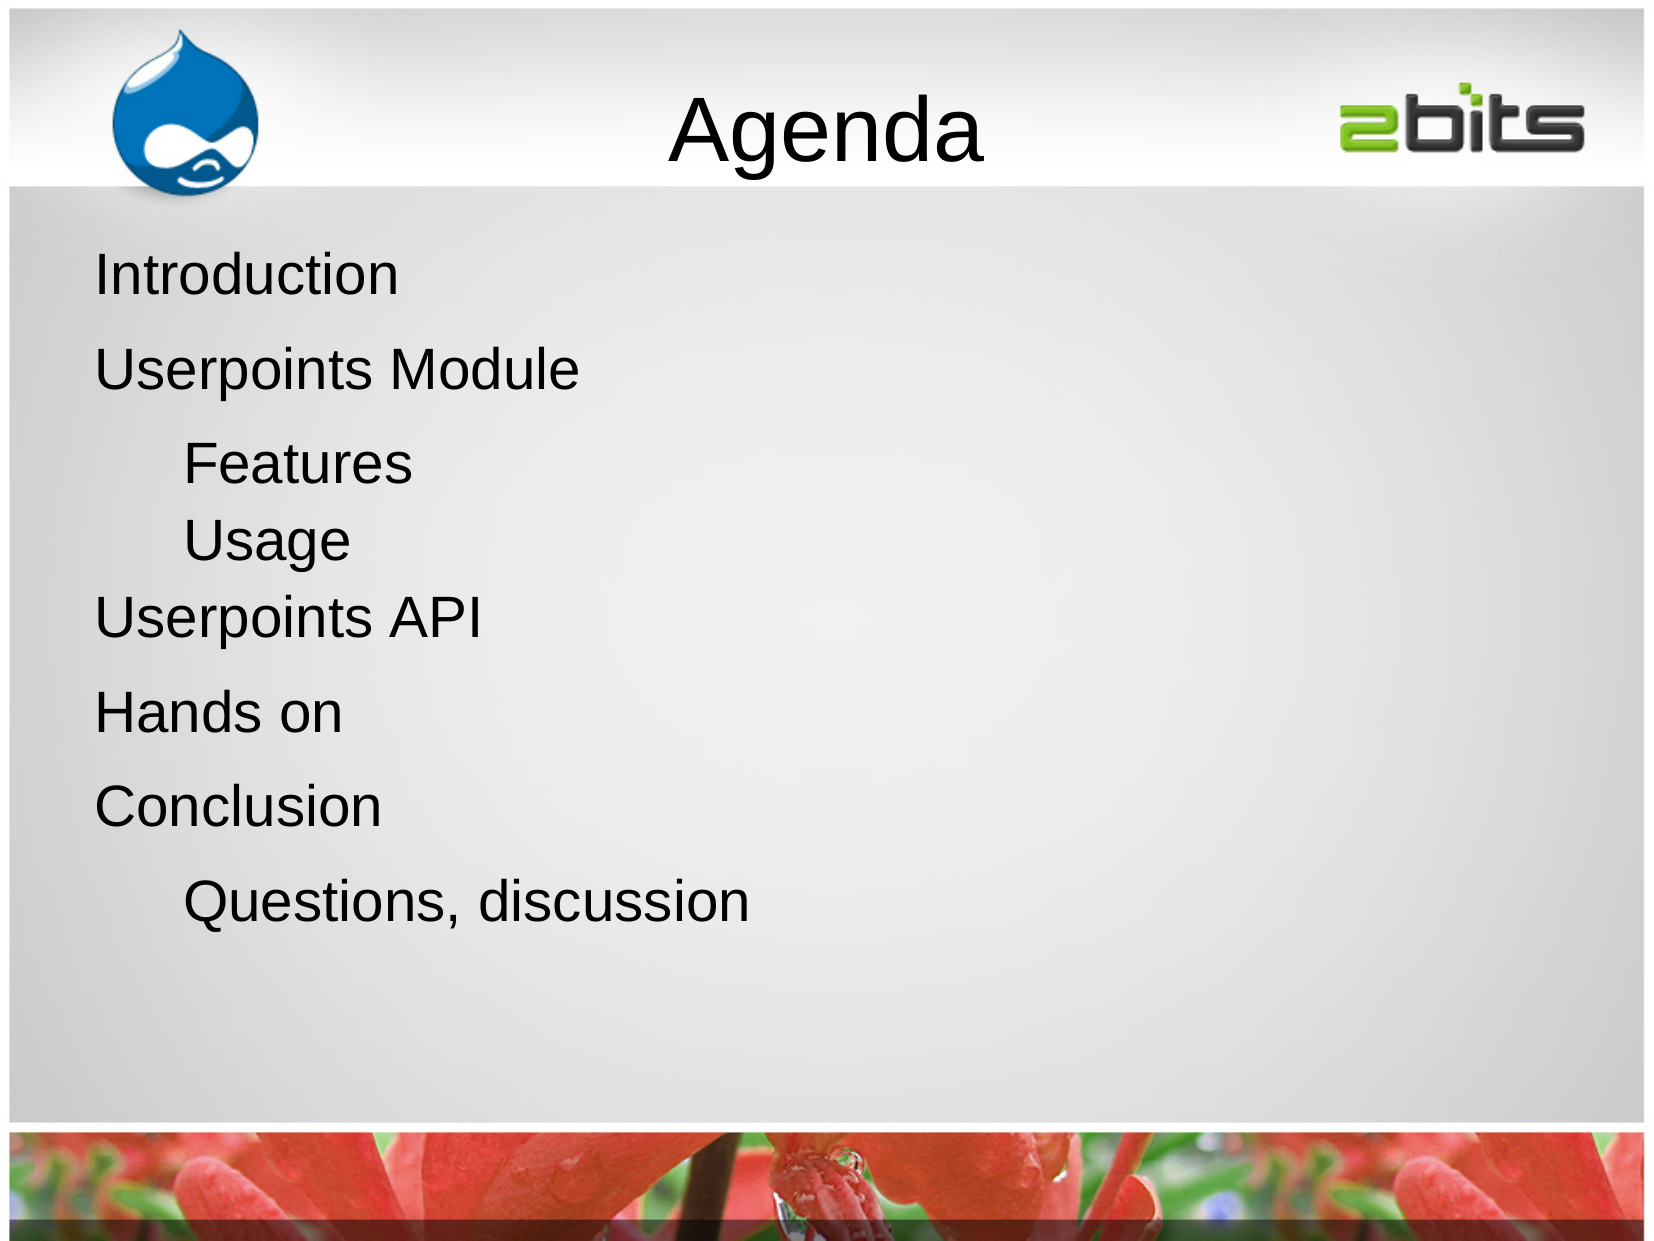

# Agenda
Introduction
Userpoints Module
Features
Usage
Userpoints API
Hands on
Conclusion
Questions, discussion